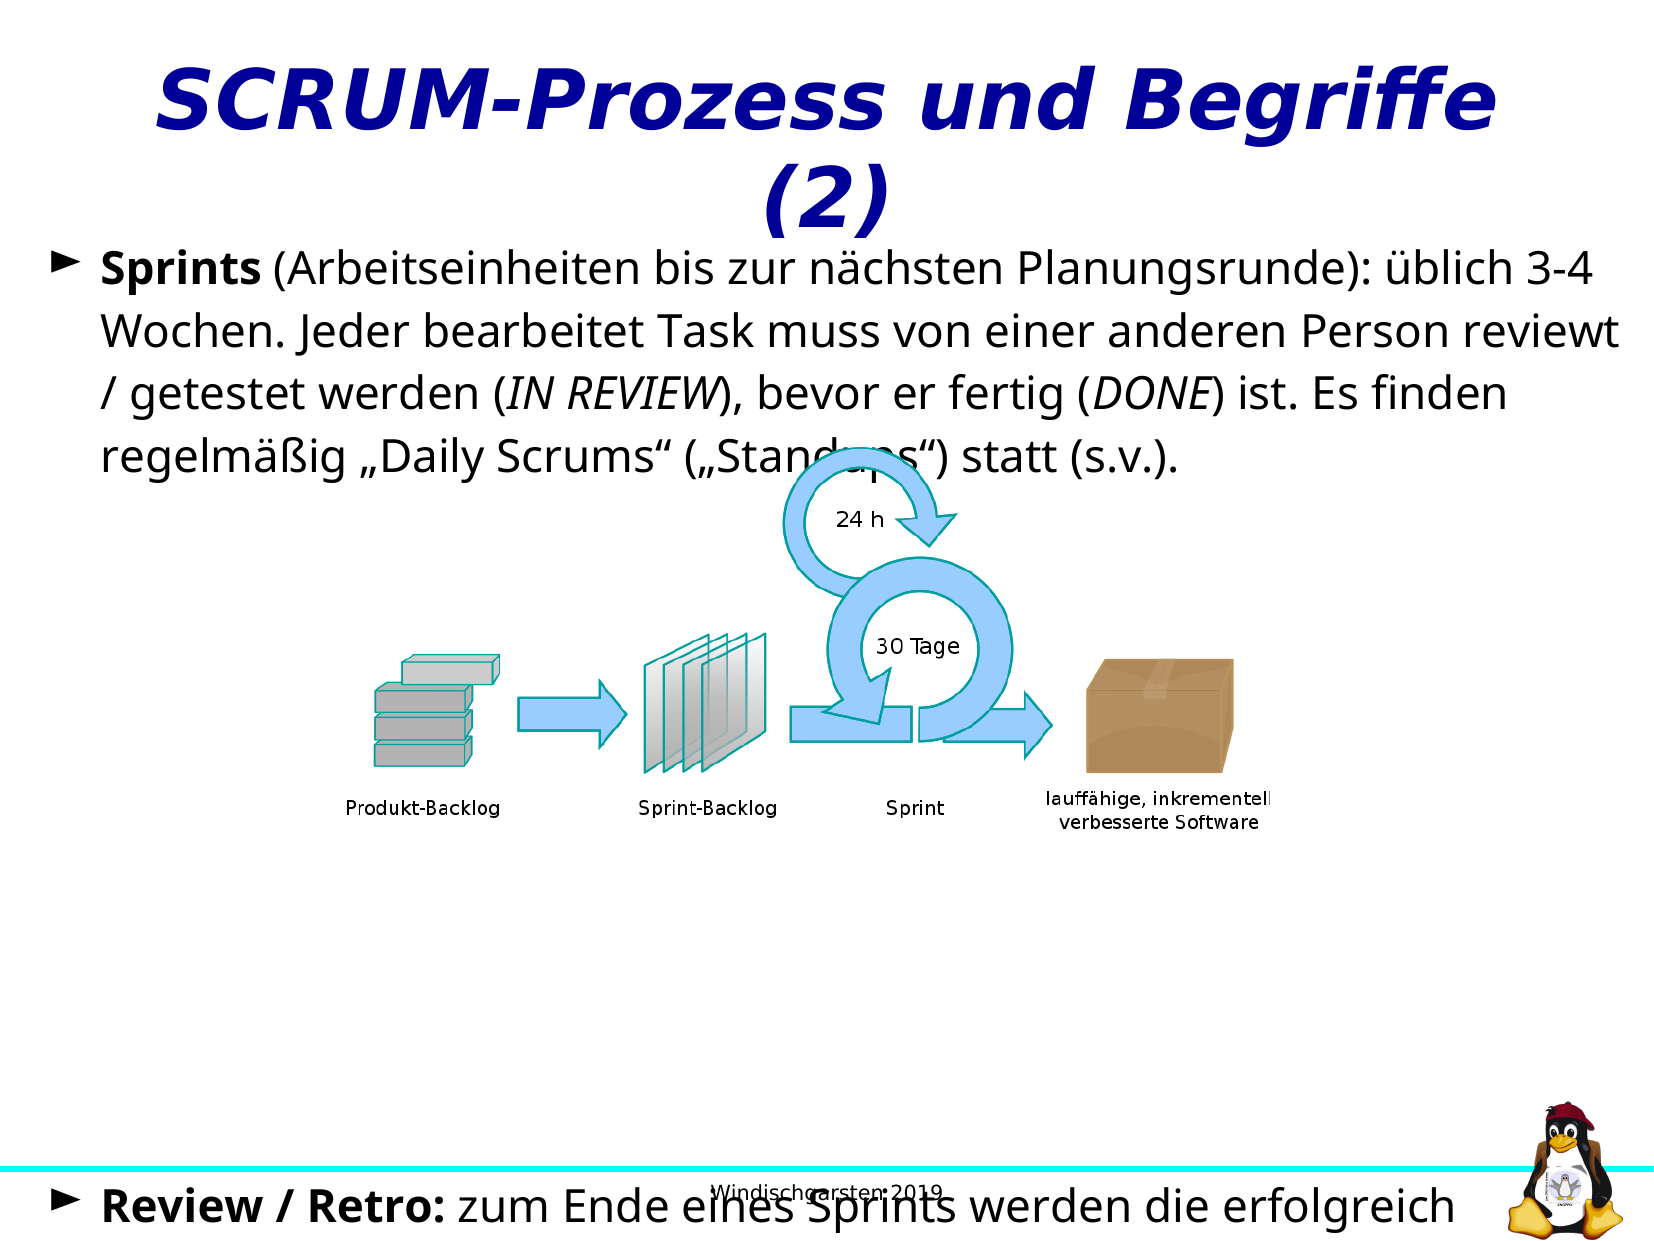

# SCRUM-Prozess und Begriffe (2)
Sprints (Arbeitseinheiten bis zur nächsten Planungsrunde): üblich 3-4 Wochen. Jeder bearbeitet Task muss von einer anderen Person reviewt / getestet werden (IN REVIEW), bevor er fertig (DONE) ist. Es finden regelmäßig „Daily Scrums“ („Standups“) statt (s.v.).
Review / Retro: zum Ende eines Sprints werden die erfolgreich bearbeiteten und reviewten (nur DONE) Tasks dem PO vom Team vorgestellt. Nicht funktionierende Tasks werden verworfen (bzw. vom PO ggf. neu definiert für den nächsten Sprint).
Der Scrum Master übt Manöverkritik und gibt Tipps dazu, wie im nächsten Sprint effizienter gearbeitet werden könnte → Lustiges Video von einem der SCRUM-Erfinder